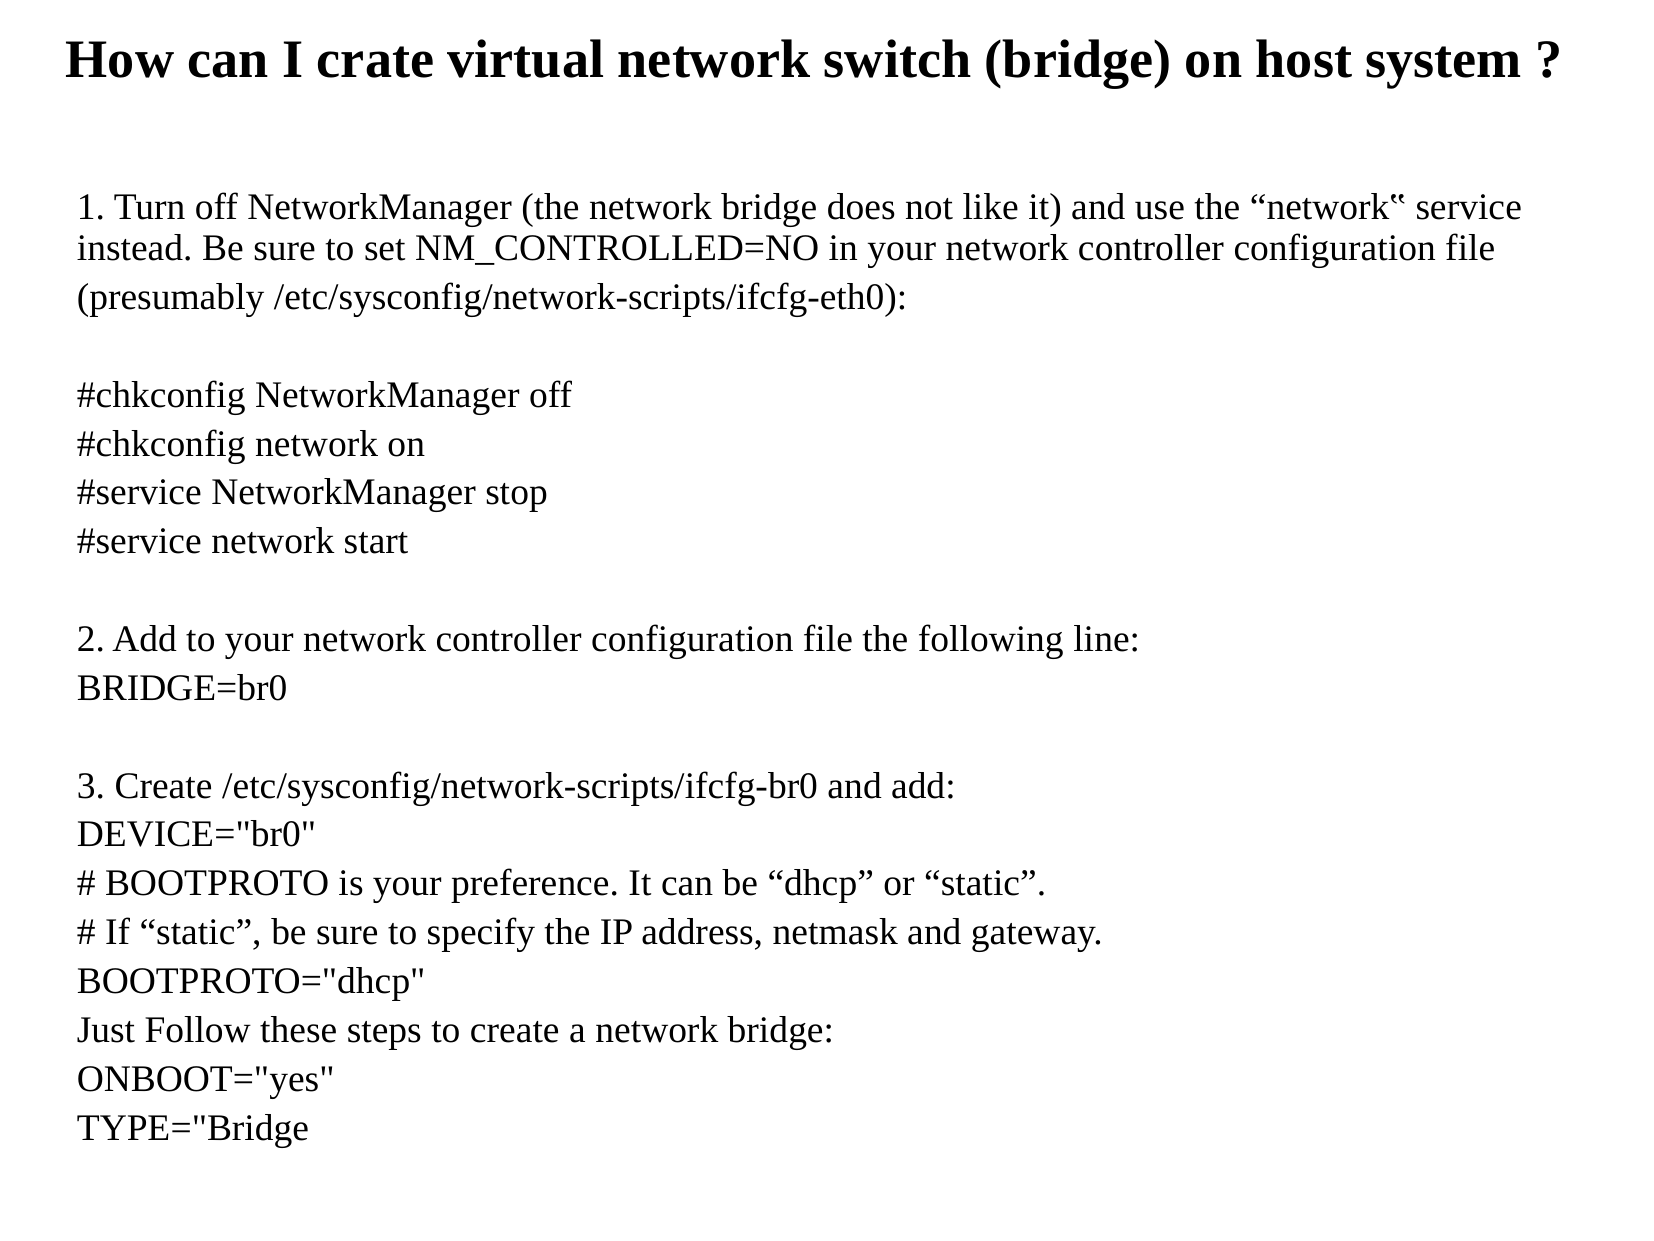

# How can I crate virtual network switch (bridge) on host system ?
1. Turn off NetworkManager (the network bridge does not like it) and use the “network‟ service instead. Be sure to set NM_CONTROLLED=NO in your network controller configuration file
(presumably /etc/sysconfig/network-scripts/ifcfg-eth0):
#chkconfig NetworkManager off
#chkconfig network on
#service NetworkManager stop
#service network start
2. Add to your network controller configuration file the following line:
BRIDGE=br0
3. Create /etc/sysconfig/network-scripts/ifcfg-br0 and add:
DEVICE="br0"
# BOOTPROTO is your preference. It can be “dhcp” or “static”.
# If “static”, be sure to specify the IP address, netmask and gateway.
BOOTPROTO="dhcp"
Just Follow these steps to create a network bridge:
ONBOOT="yes"
TYPE="Bridge